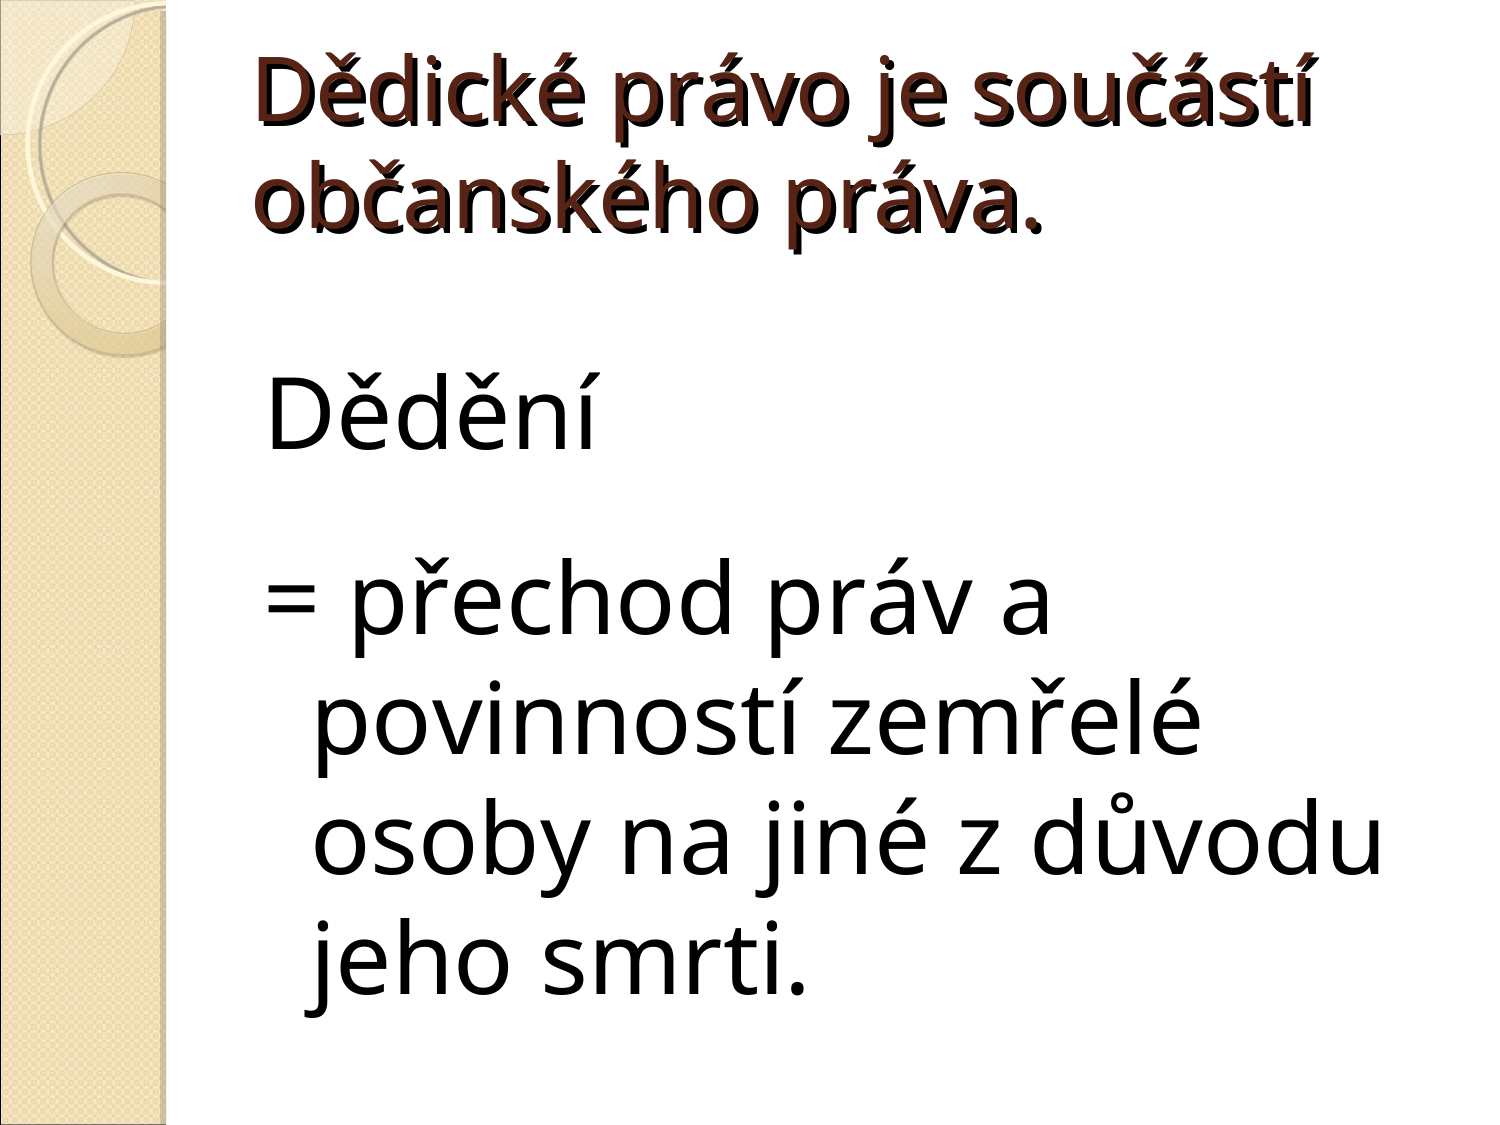

# Dědické právo je součástí občanského práva.
Dědění
= přechod práv a povinností zemřelé osoby na jiné z důvodu jeho smrti.